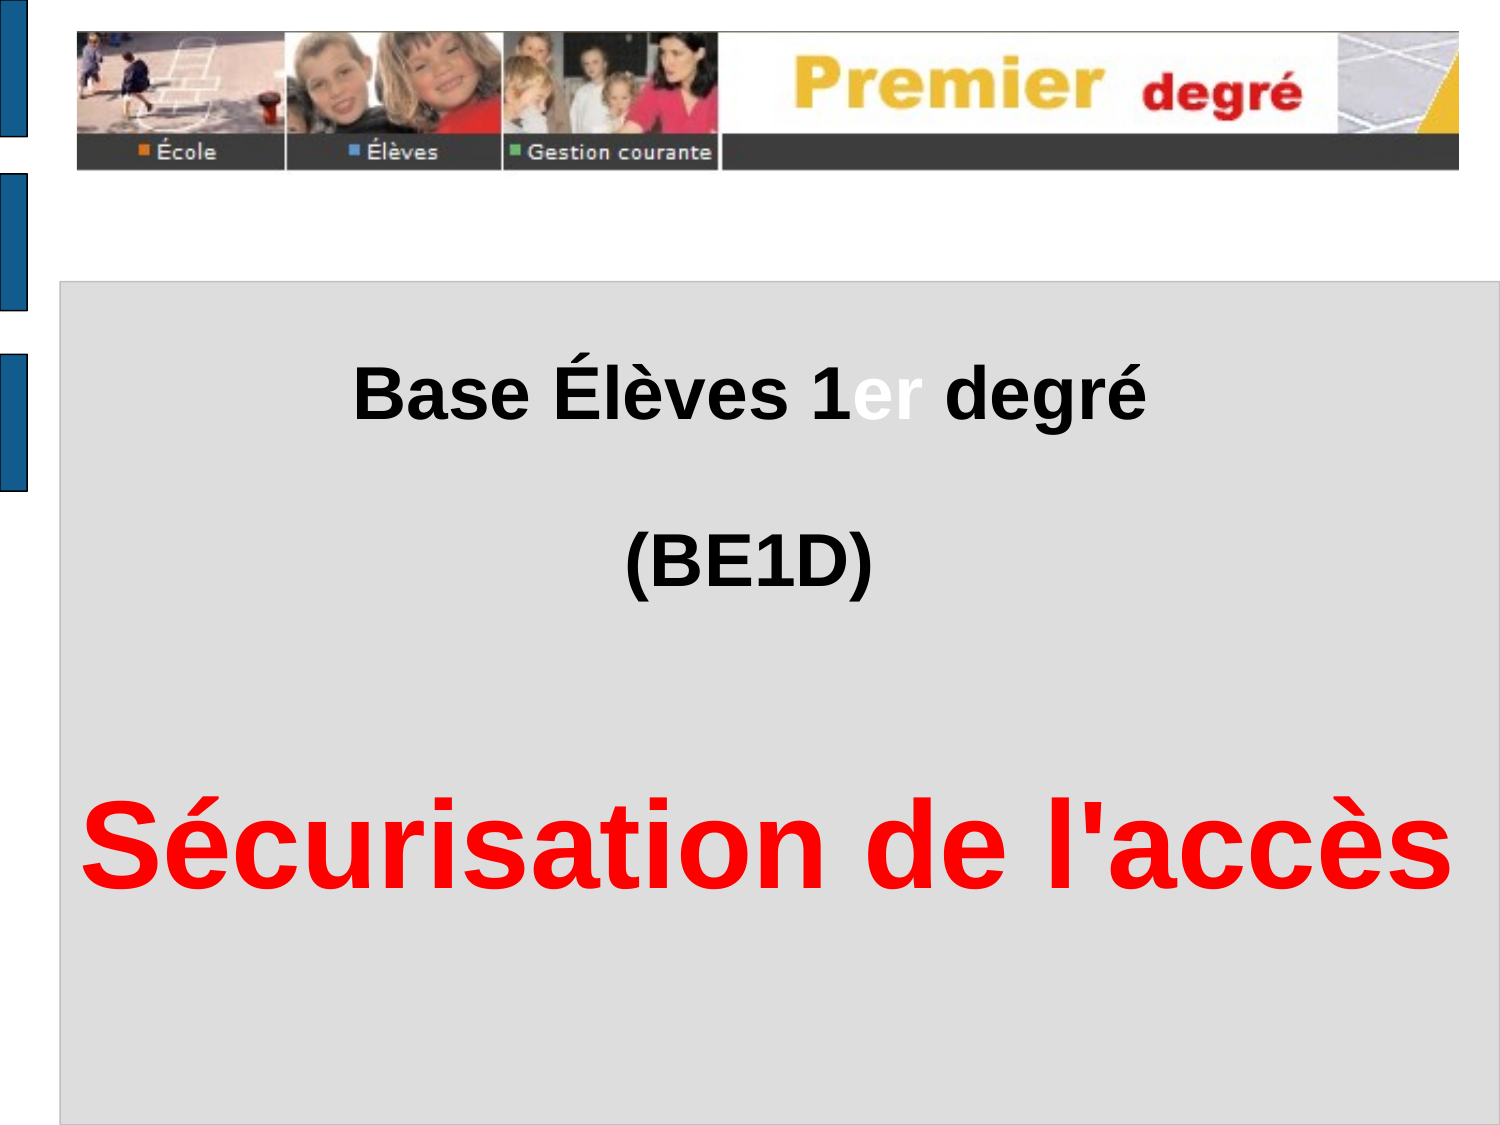

Base Élèves 1er degré
(BE1D)
Sécurisation de l'accès